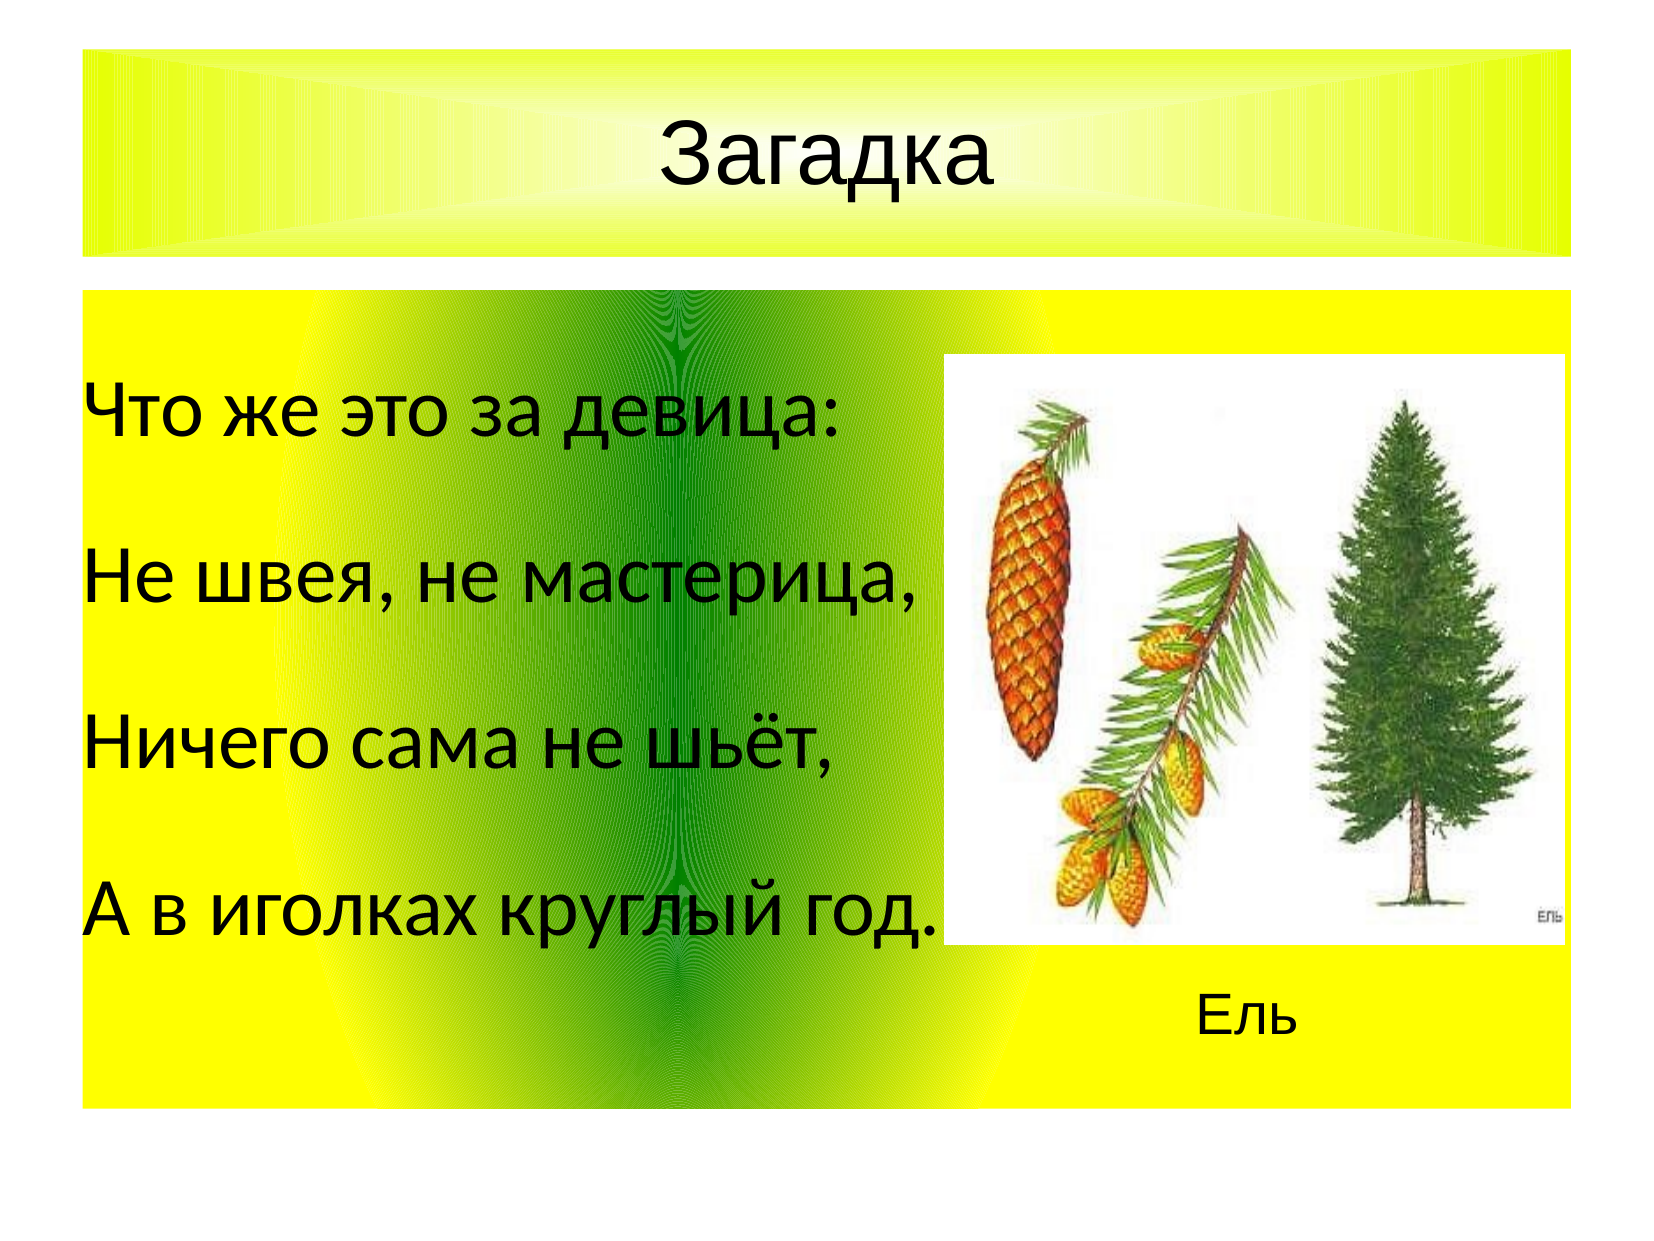

# Загадка
Что же это за девица:
Не швея, не мастерица,
Ничего сама не шьёт,
А в иголках круглый год.
Ель